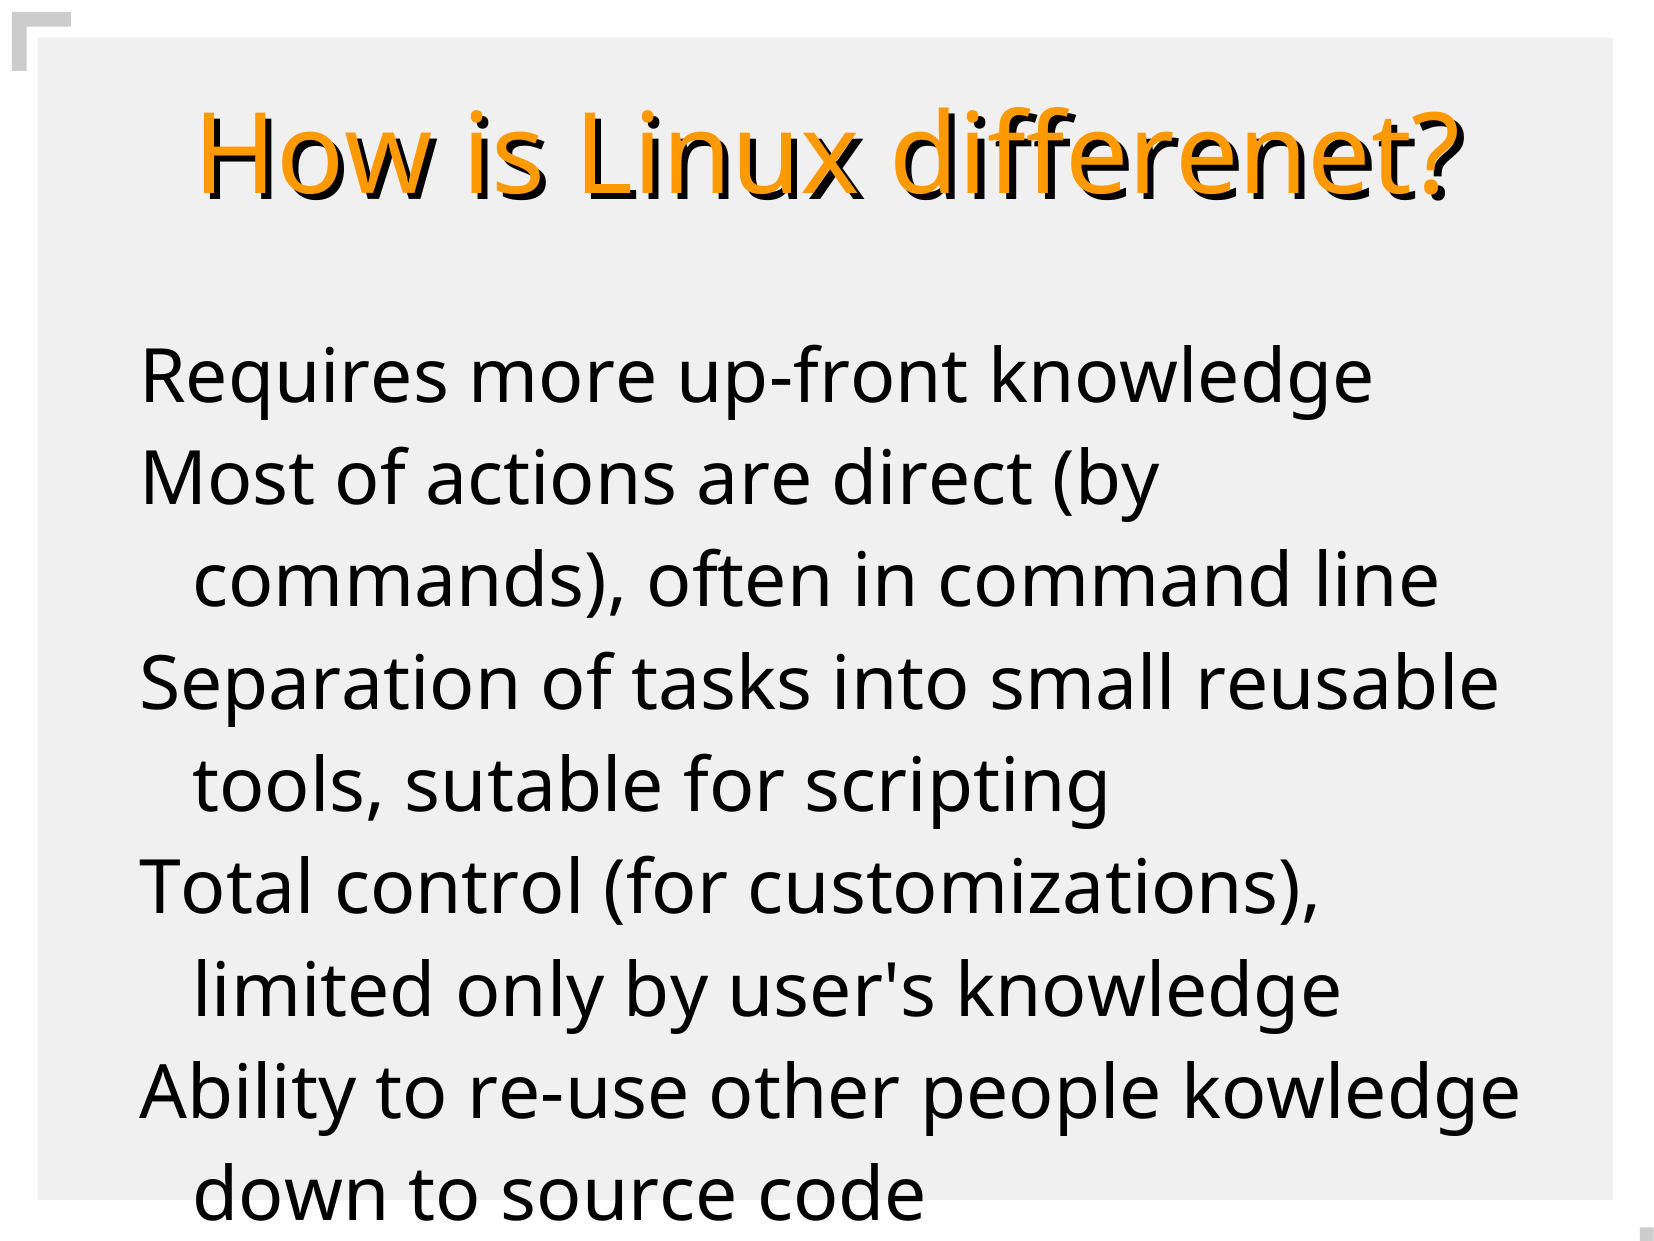

# How is Linux differenet?
Requires more up-front knowledge
Most of actions are direct (by commands), often in command line
Separation of tasks into small reusable tools, sutable for scripting
Total control (for customizations), limited only by user's knowledge
Ability to re-use other people kowledge down to source code